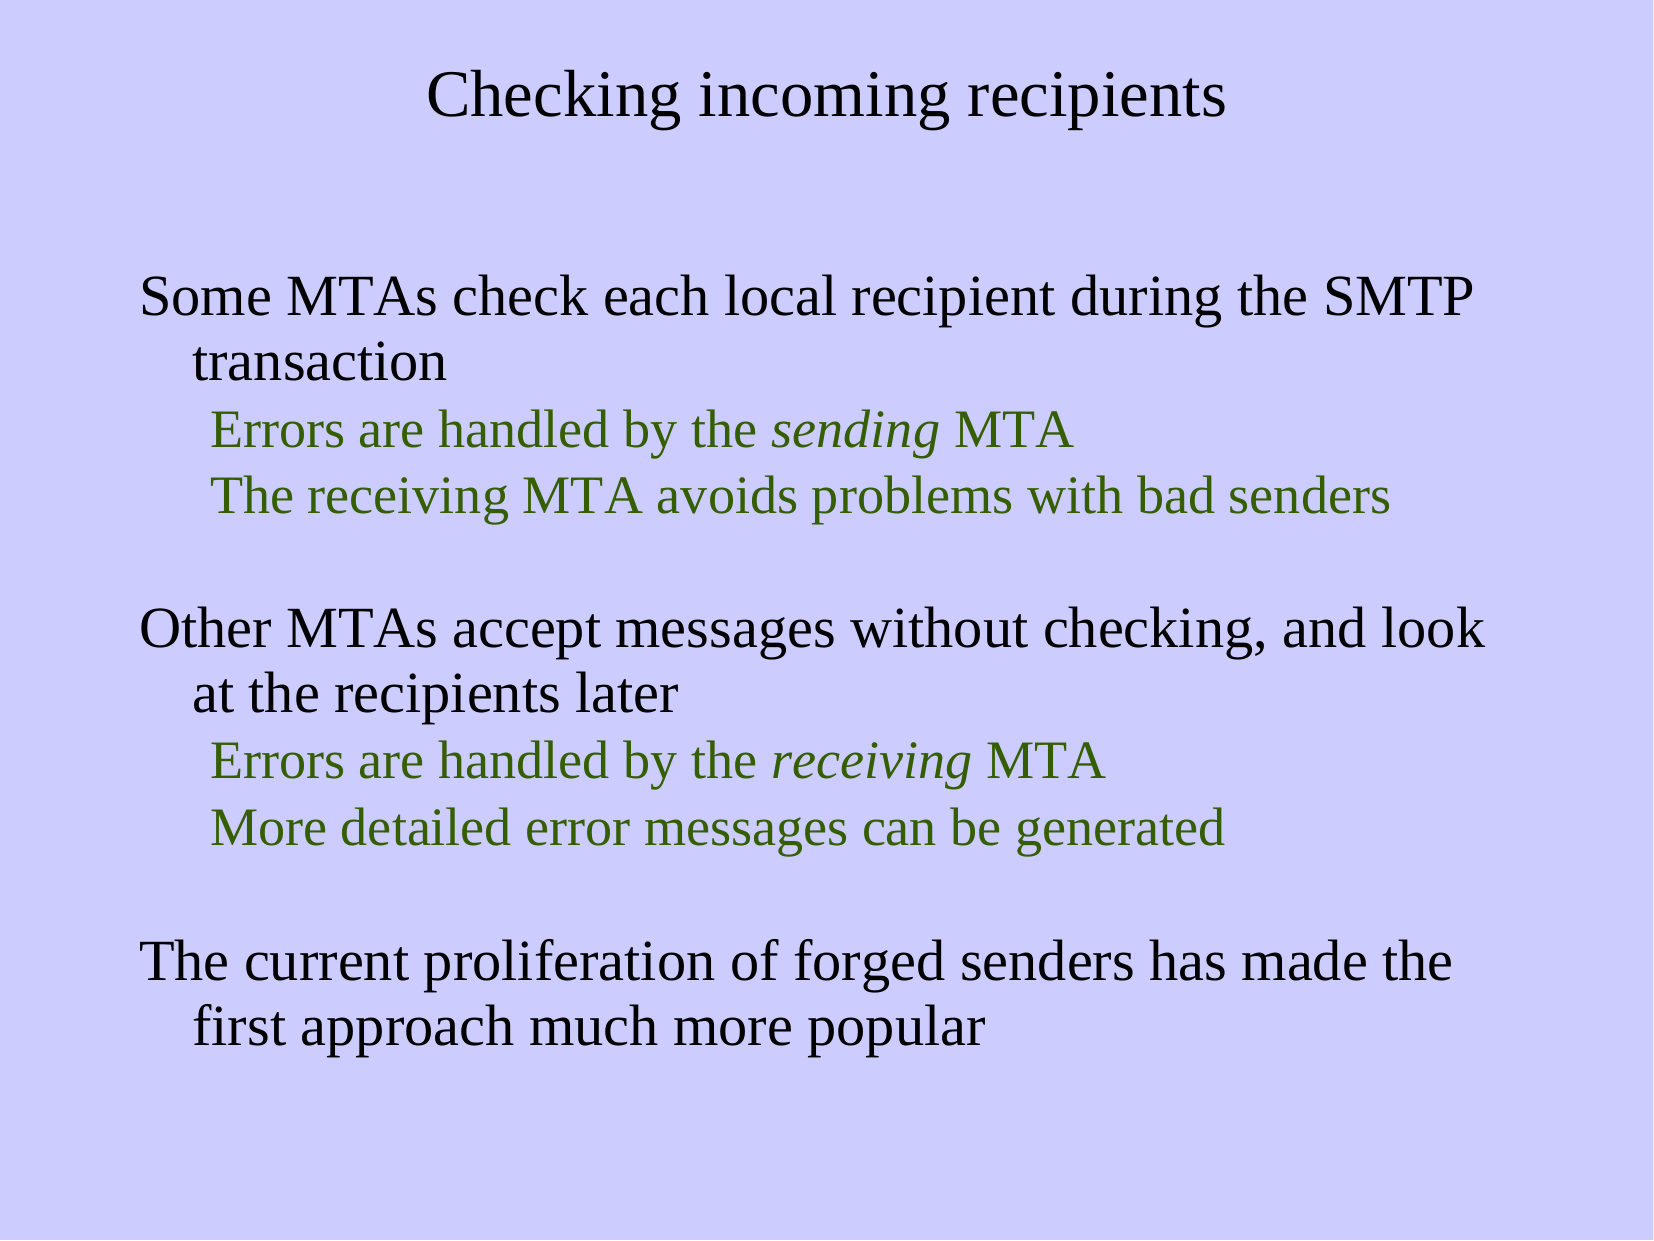

# Checking incoming recipients
Some MTAs check each local recipient during the SMTP transaction
Errors are handled by the sending MTA
The receiving MTA avoids problems with bad senders
Other MTAs accept messages without checking, and look at the recipients later
Errors are handled by the receiving MTA
More detailed error messages can be generated
The current proliferation of forged senders has made the first approach much more popular